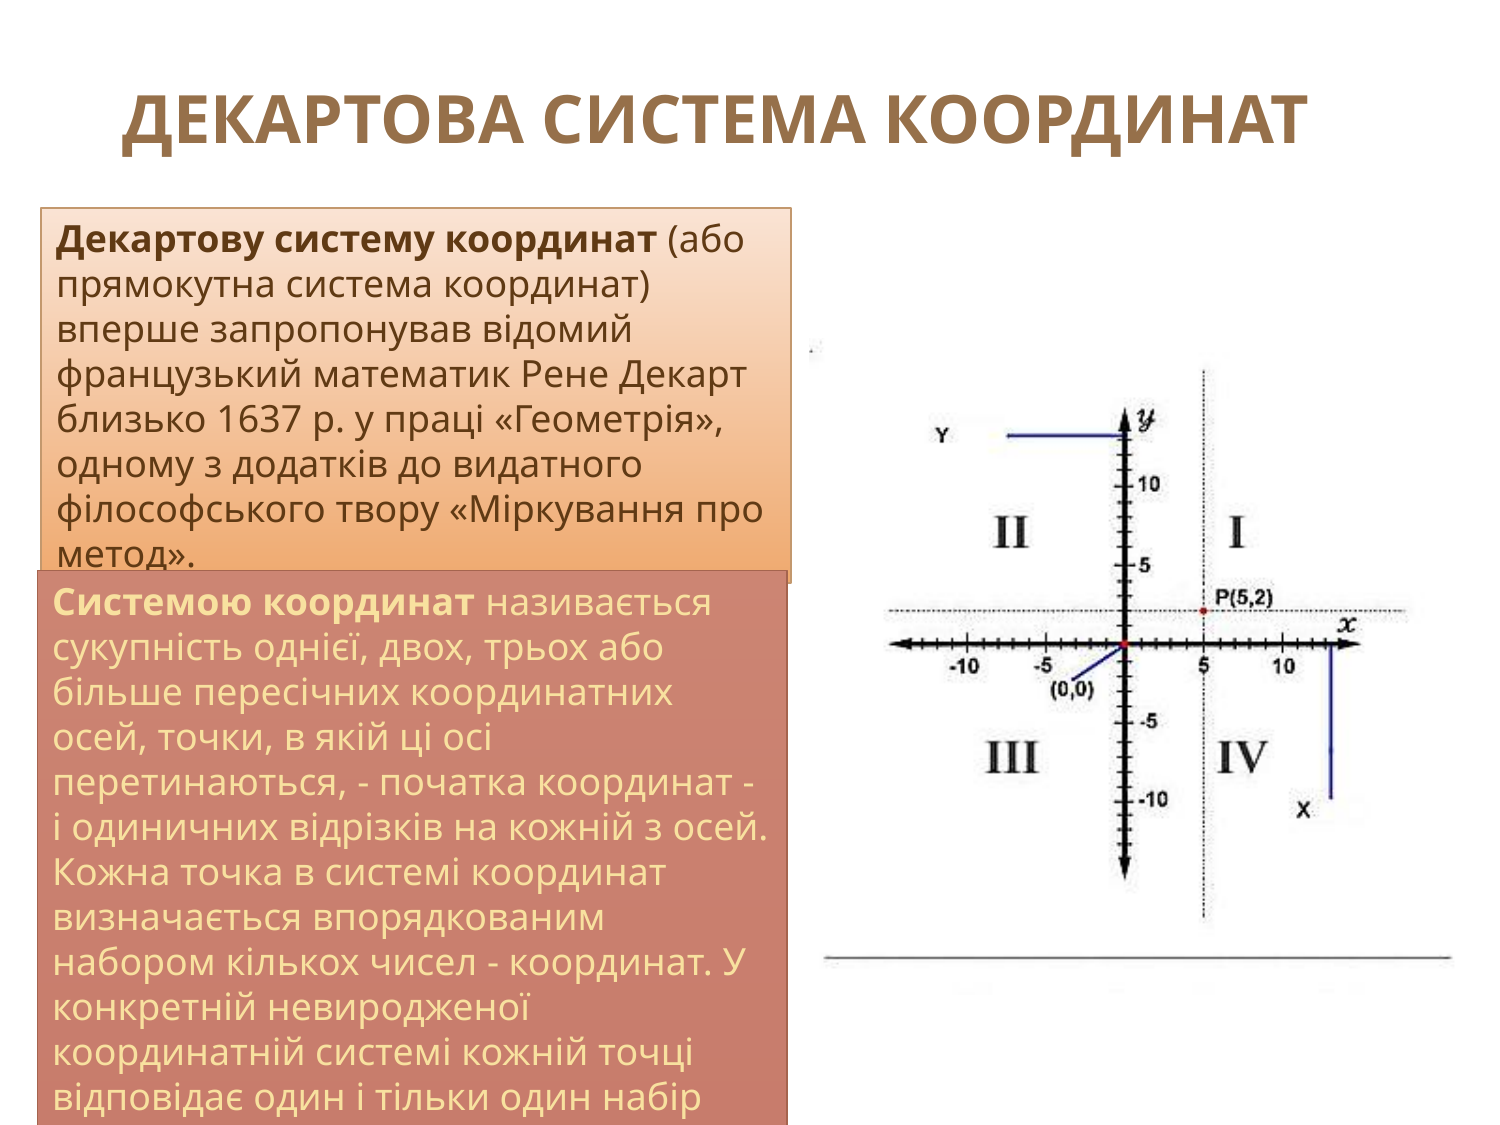

ДЕКАРТОВА СИСТЕМА КООРДИНАТ
Декартову систему координат (або прямокутна система координат) вперше запропонував відомий французький математик Рене Декарт близько 1637 р. у праці «Геометрія», одному з додатків до видатного філософського твору «Міркування про метод».
Системою координат називається сукупність однієї, двох, трьох або більше пересічних координатних осей, точки, в якій ці осі перетинаються, - початка координат - і одиничних відрізків на кожній з осей. Кожна точка в системі координат визначається впорядкованим набором кількох чисел - координат. У конкретній невиродженої координатній системі кожній точці відповідає один і тільки один набір координат.